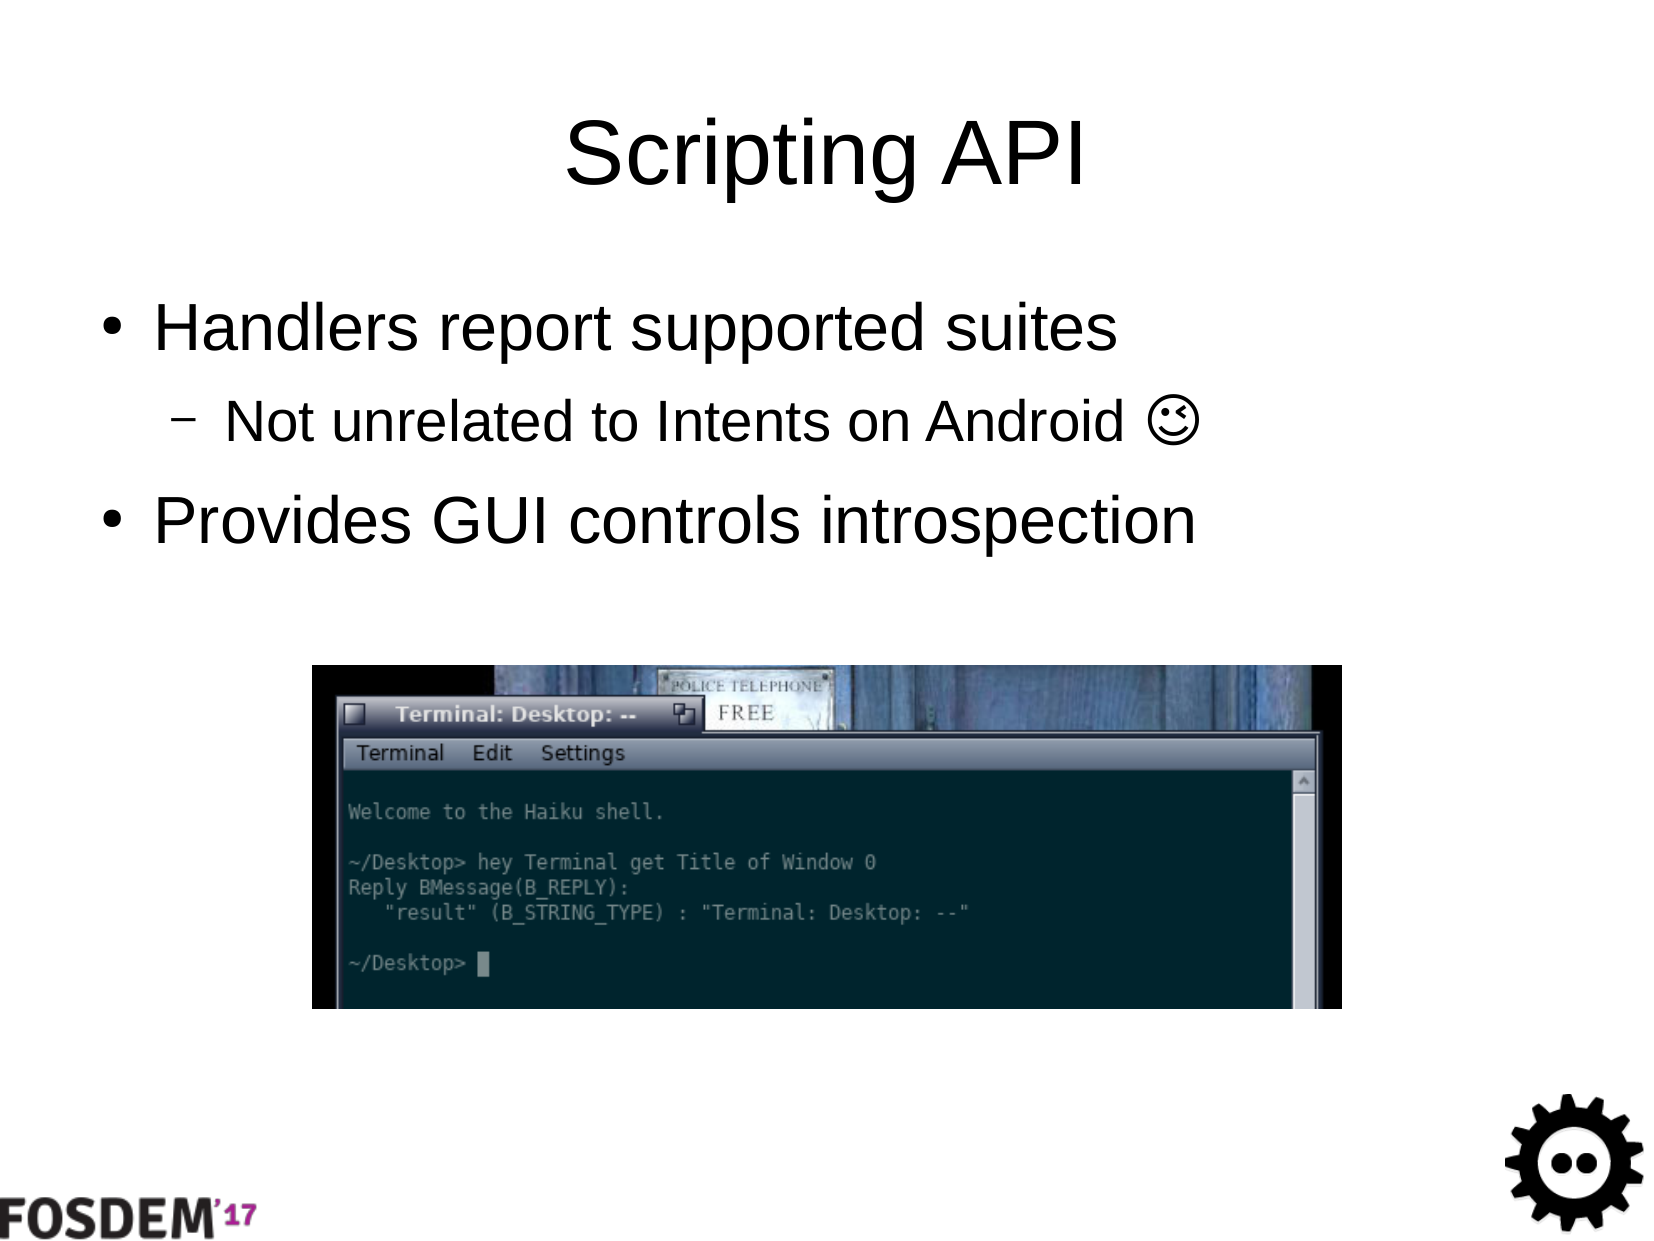

# Scripting API
Handlers report supported suites
Not unrelated to Intents on Android 😉
Provides GUI controls introspection